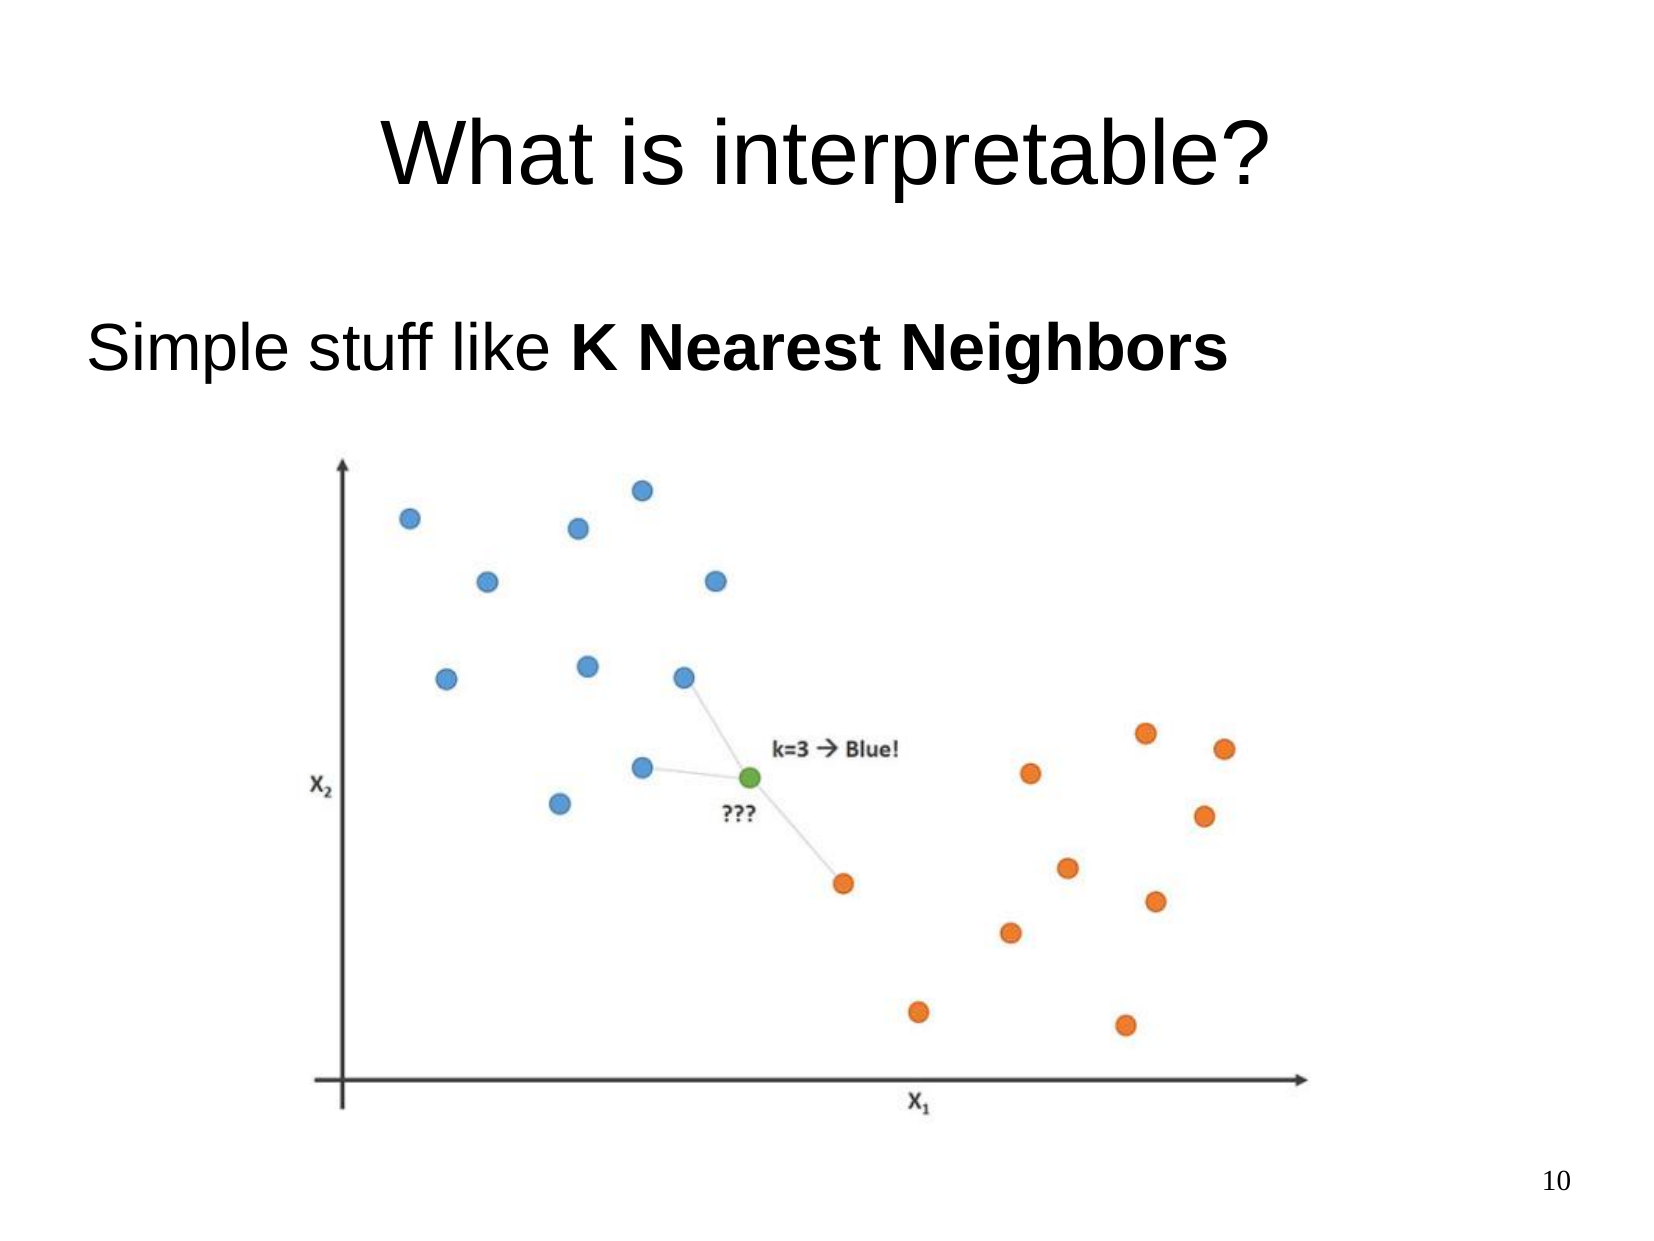

# What is interpretable?
Simple stuff like K Nearest Neighbors
10